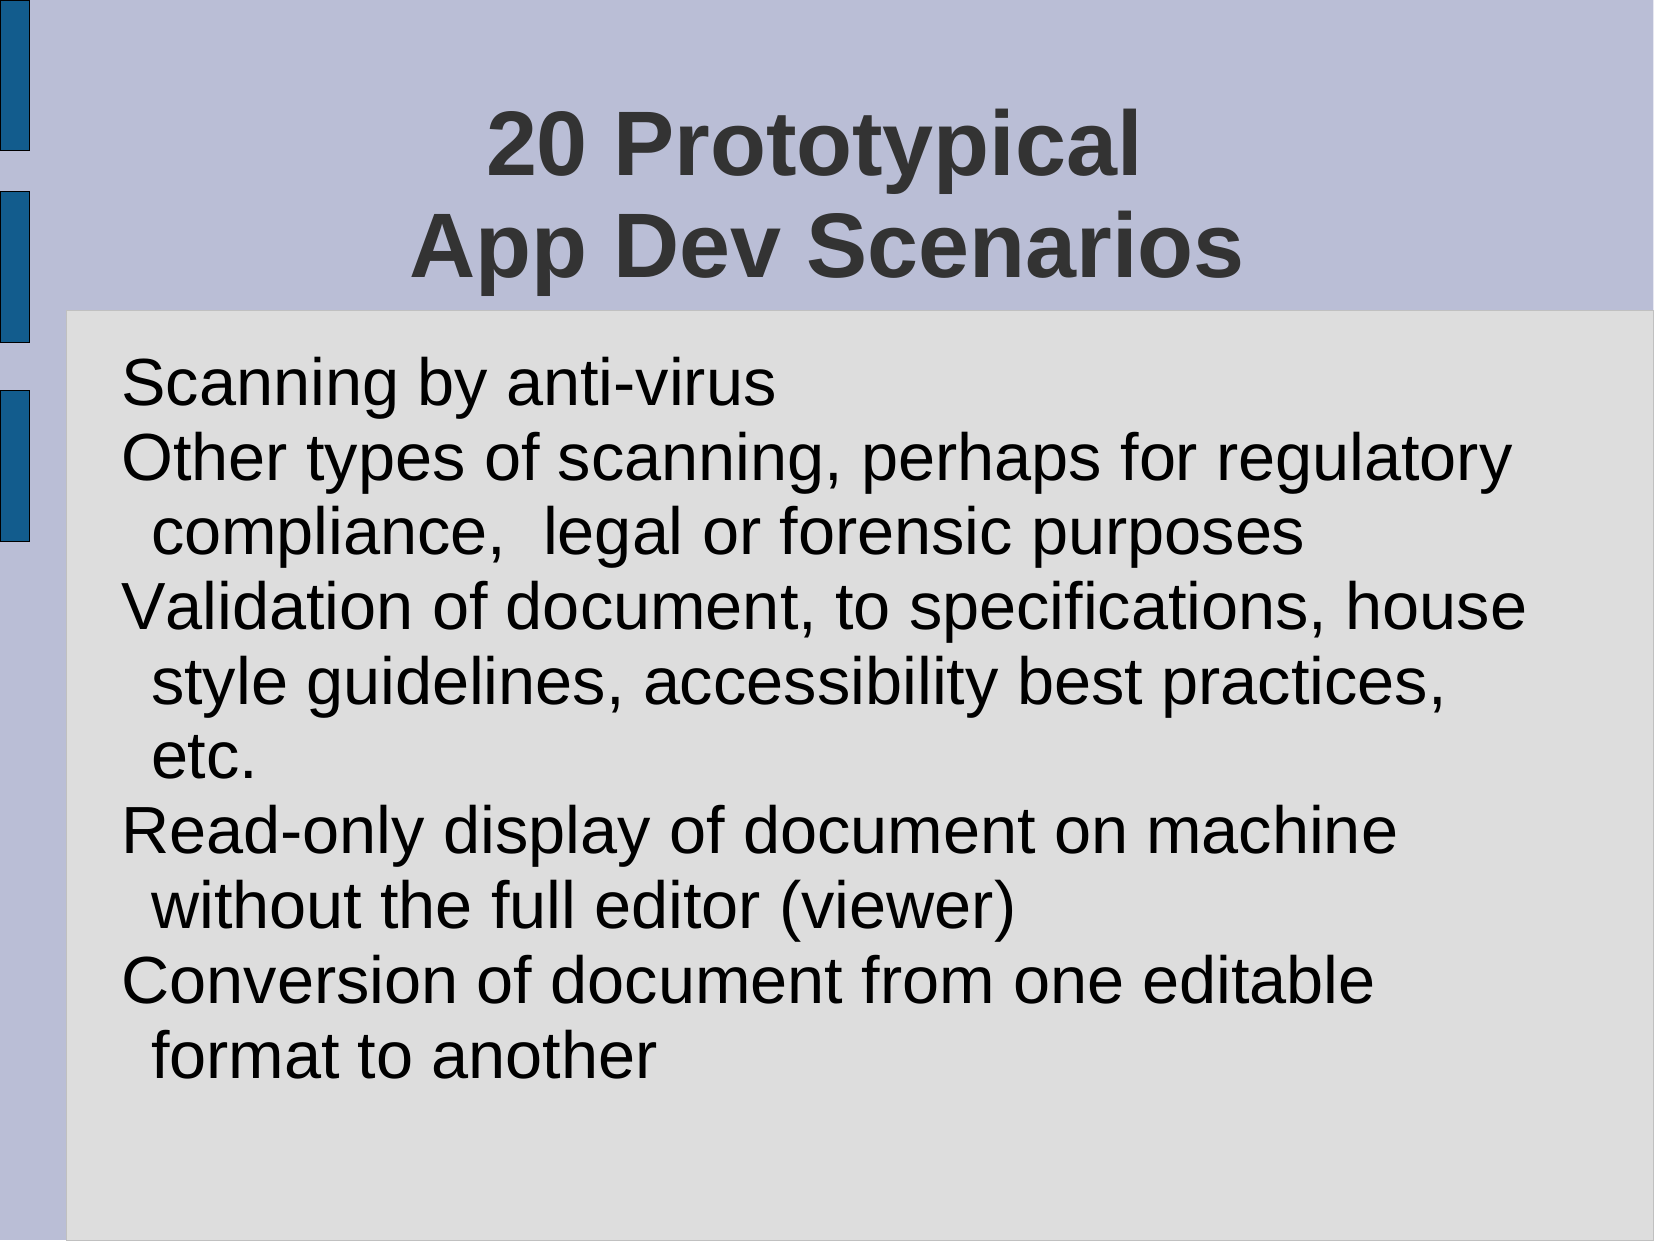

# 20 Prototypical App Dev Scenarios
Scanning by anti-virus
Other types of scanning, perhaps for regulatory compliance, legal or forensic purposes
Validation of document, to specifications, house style guidelines, accessibility best practices, etc.
Read-only display of document on machine without the full editor (viewer)
Conversion of document from one editable format to another